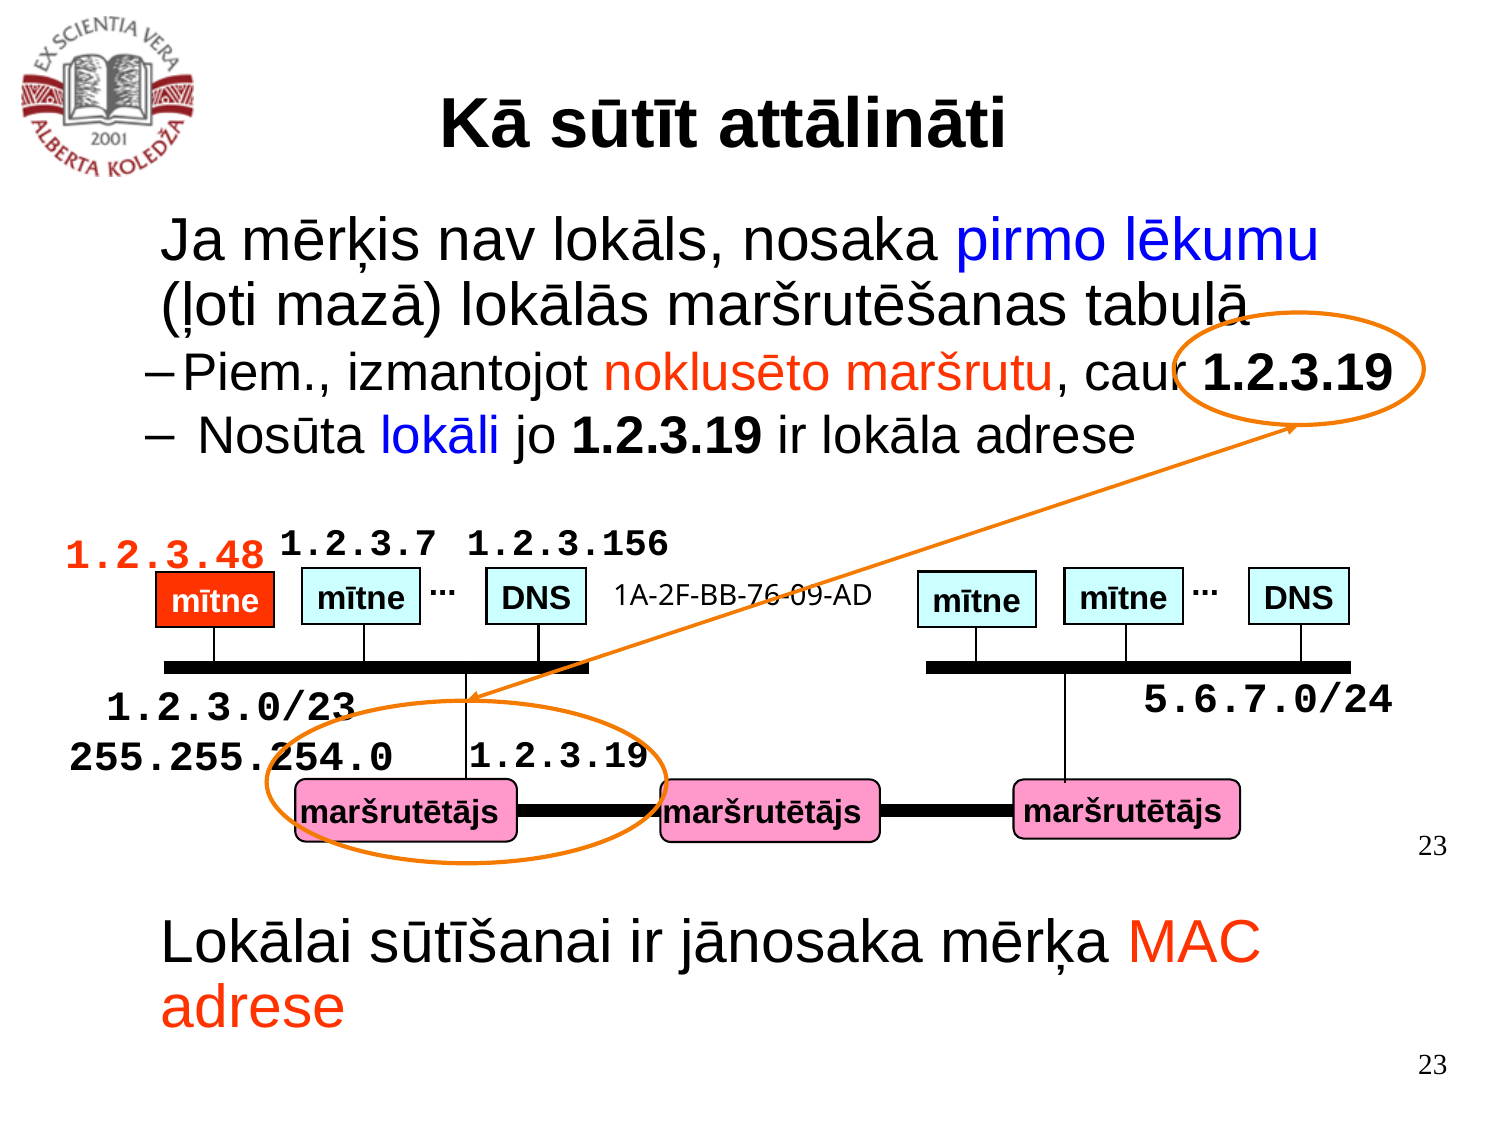

# Kā sūtīt attālināti
Ja mērķis nav lokāls, nosaka pirmo lēkumu (ļoti mazā) lokālās maršrutēšanas tabulā
Piem., izmantojot noklusēto maršrutu, caur 1.2.3.19
 Nosūta lokāli jo 1.2.3.19 ir lokāla adrese
Lokālai sūtīšanai ir jānosaka mērķa MAC adrese
1.2.3.7
1.2.3.156
1.2.3.48
...
...
mītne
DNS
mītne
DNS
1A-2F-BB-76-09-AD
mītne
mītne
5.6.7.0/24
1.2.3.0/23
255.255.254.0
1.2.3.19
maršrutētājs
maršrutētājs
maršrutētājs